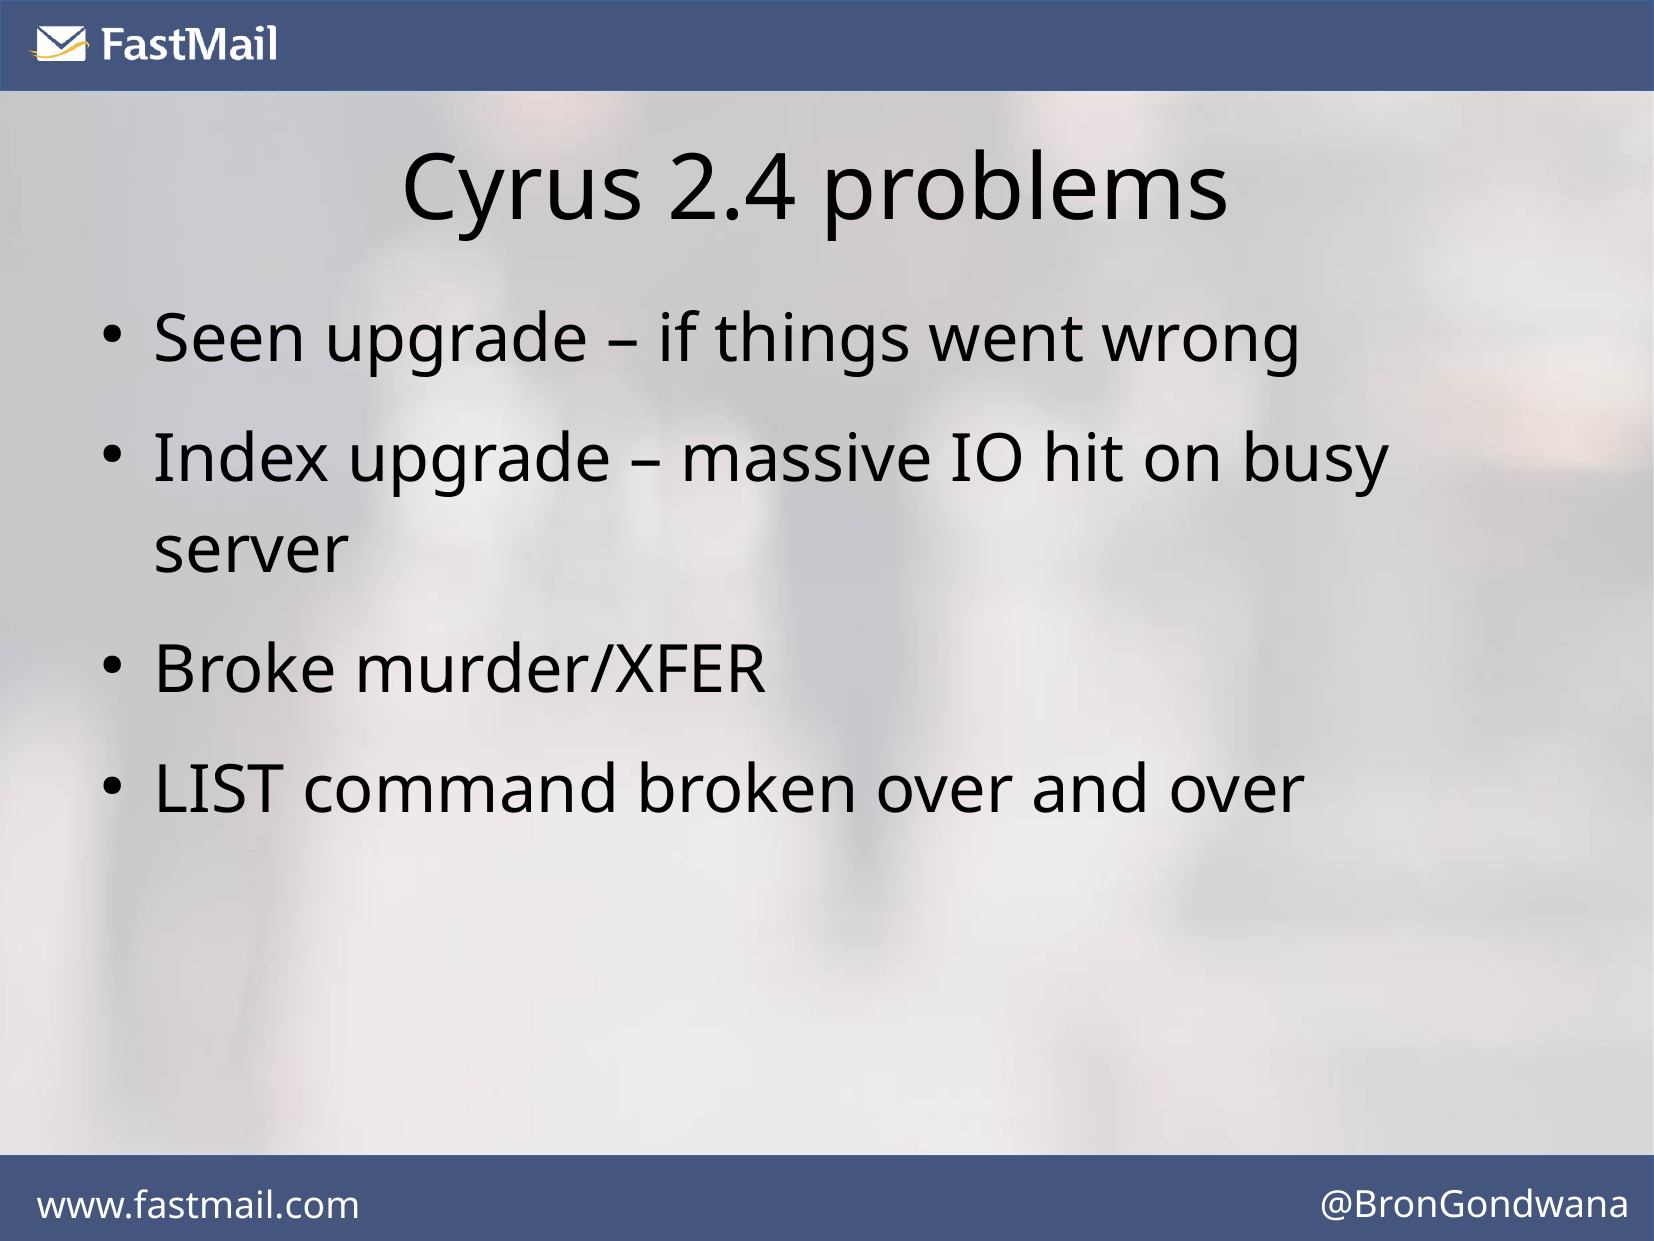

# Cyrus 2.4 problems
Seen upgrade – if things went wrong
Index upgrade – massive IO hit on busy server
Broke murder/XFER
LIST command broken over and over